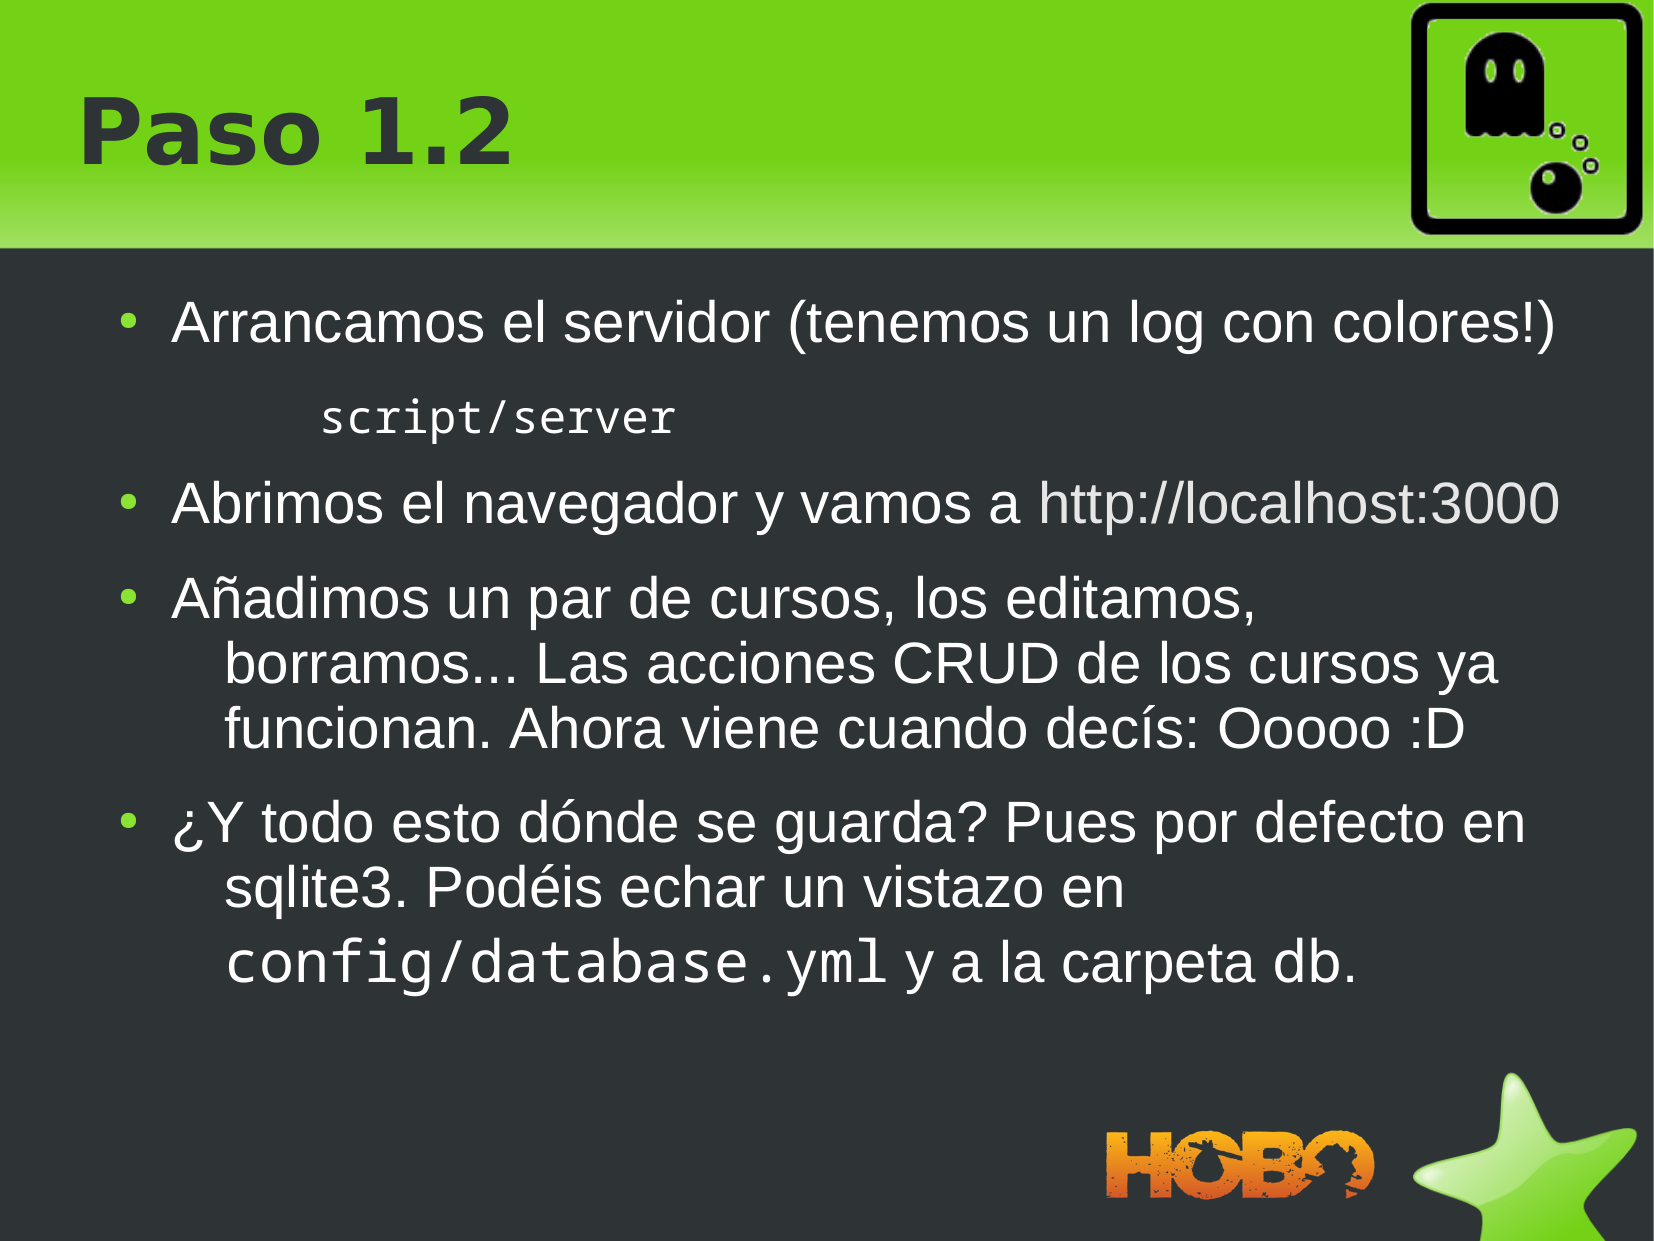

# Paso 1.2
Arrancamos el servidor (tenemos un log con colores!)
script/server
Abrimos el navegador y vamos a http://localhost:3000
Añadimos un par de cursos, los editamos, borramos... Las acciones CRUD de los cursos ya funcionan. Ahora viene cuando decís: Ooooo :D
¿Y todo esto dónde se guarda? Pues por defecto en sqlite3. Podéis echar un vistazo en config/database.yml y a la carpeta db.